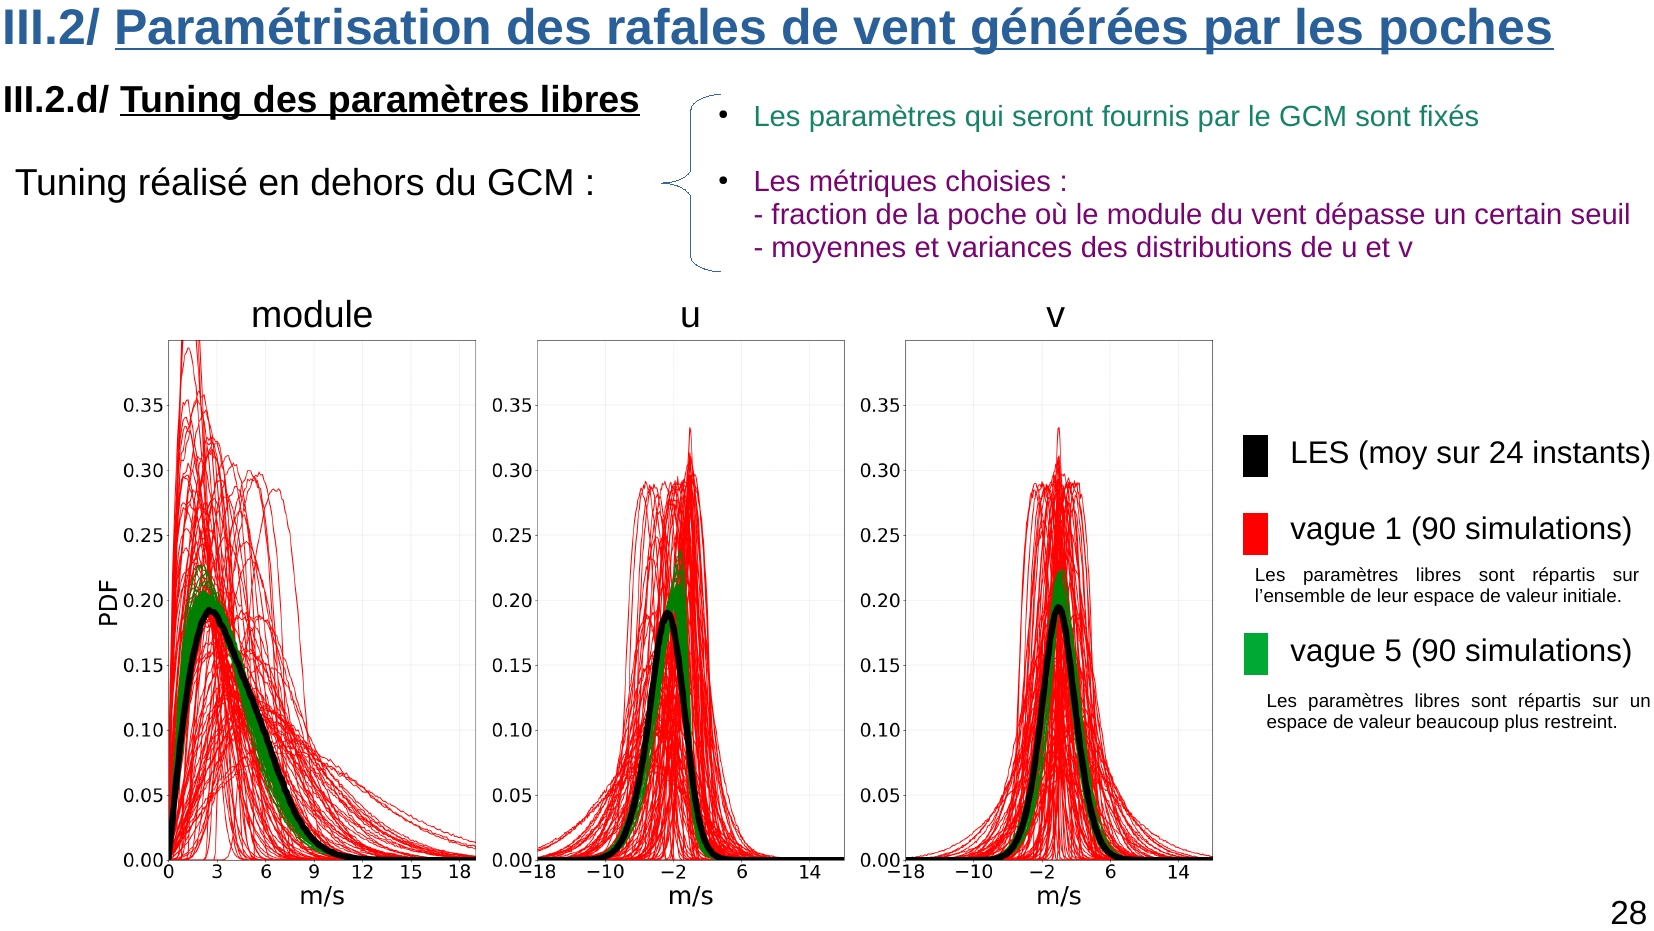

III.2/ Paramétrisation des rafales de vent générées par les poches
III.2.d/ Tuning des paramètres libres
Les paramètres qui seront fournis par le GCM sont fixés
Les métriques choisies :
- fraction de la poche où le module du vent dépasse un certain seuil - moyennes et variances des distributions de u et v
Tuning réalisé en dehors du GCM :
module
 u
 v
lll
LES (moy sur 24 instants)
vague 1 (90 simulations)
lll
Les paramètres libres sont répartis sur l’ensemble de leur espace de valeur initiale.
lll
vague 5 (90 simulations)
Les paramètres libres sont répartis sur un espace de valeur beaucoup plus restreint.
28